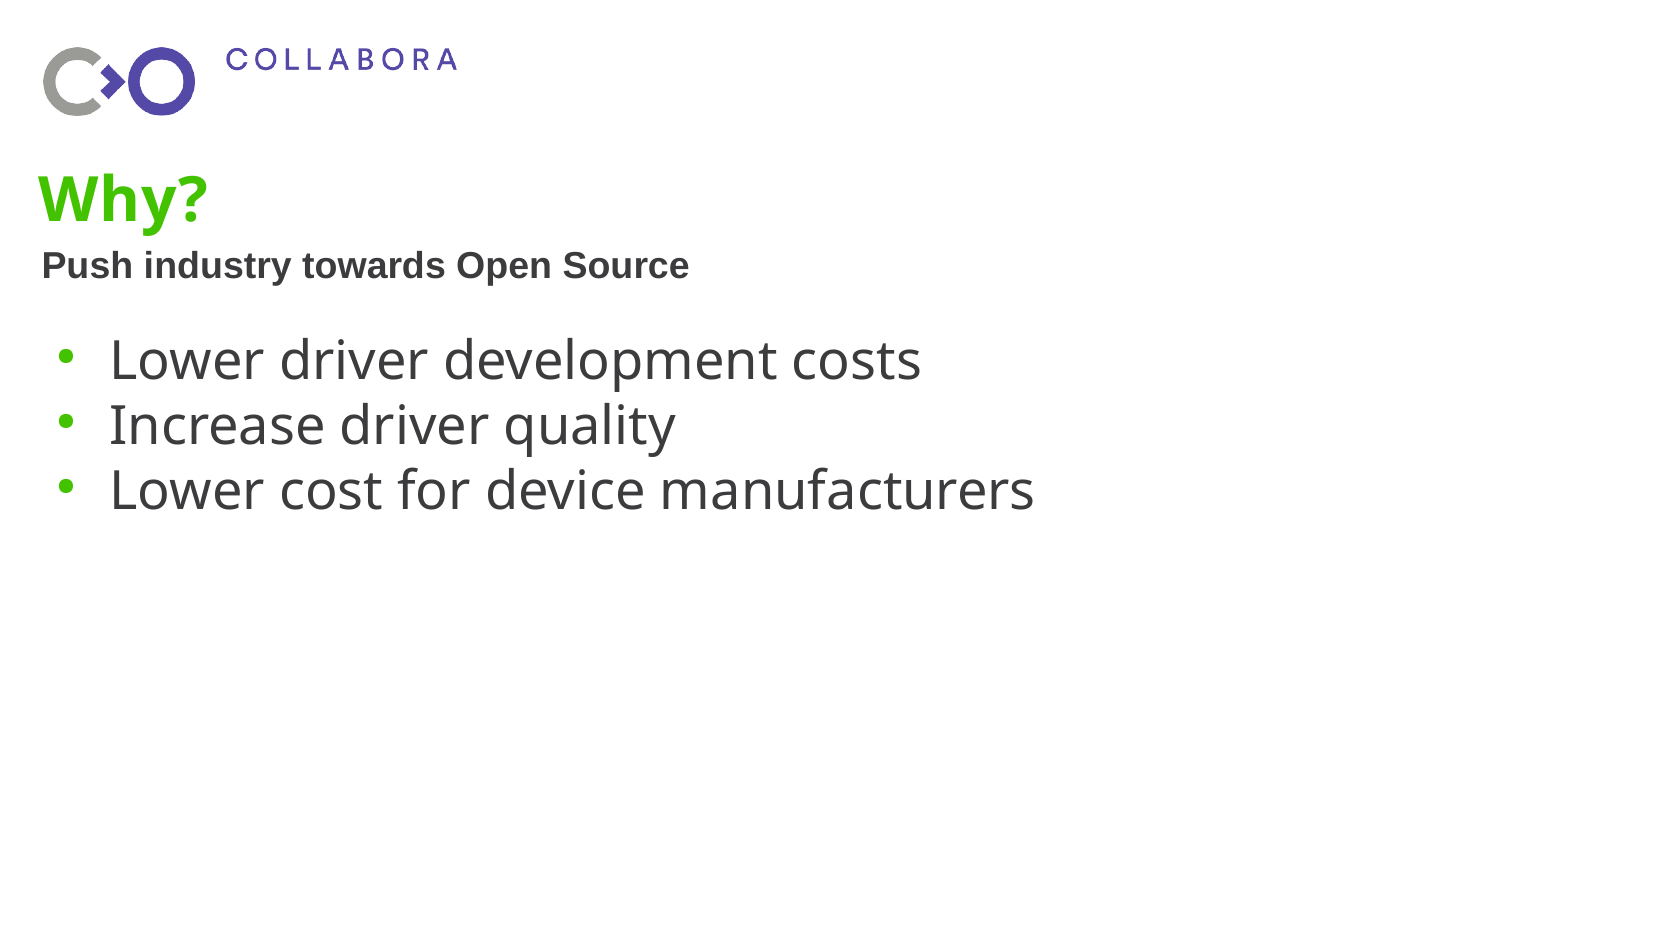

# Why?
Push industry towards Open Source
Lower driver development costs
Increase driver quality
Lower cost for device manufacturers